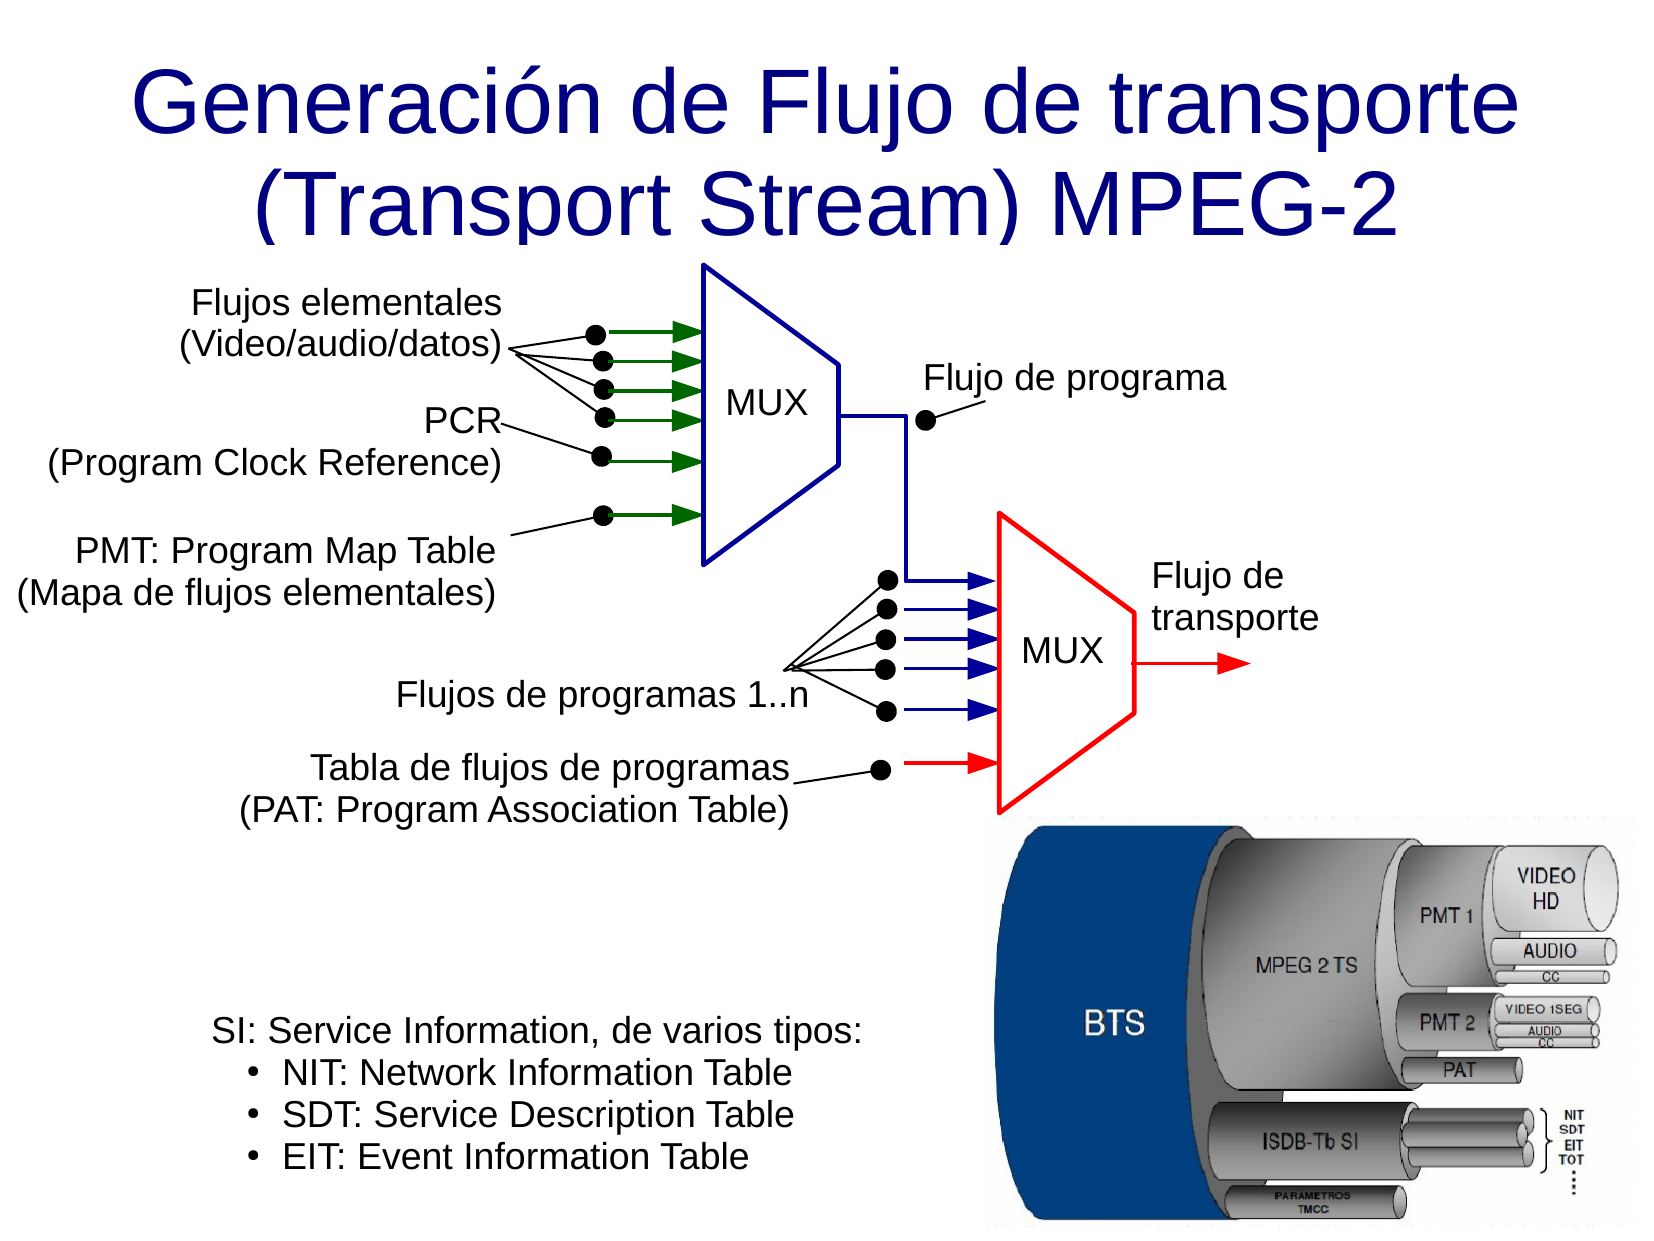

# Generación de Flujo de transporte (Transport Stream) MPEG-2
SI: Service Information, de varios tipos:
NIT: Network Information Table
SDT: Service Description Table
EIT: Event Information Table